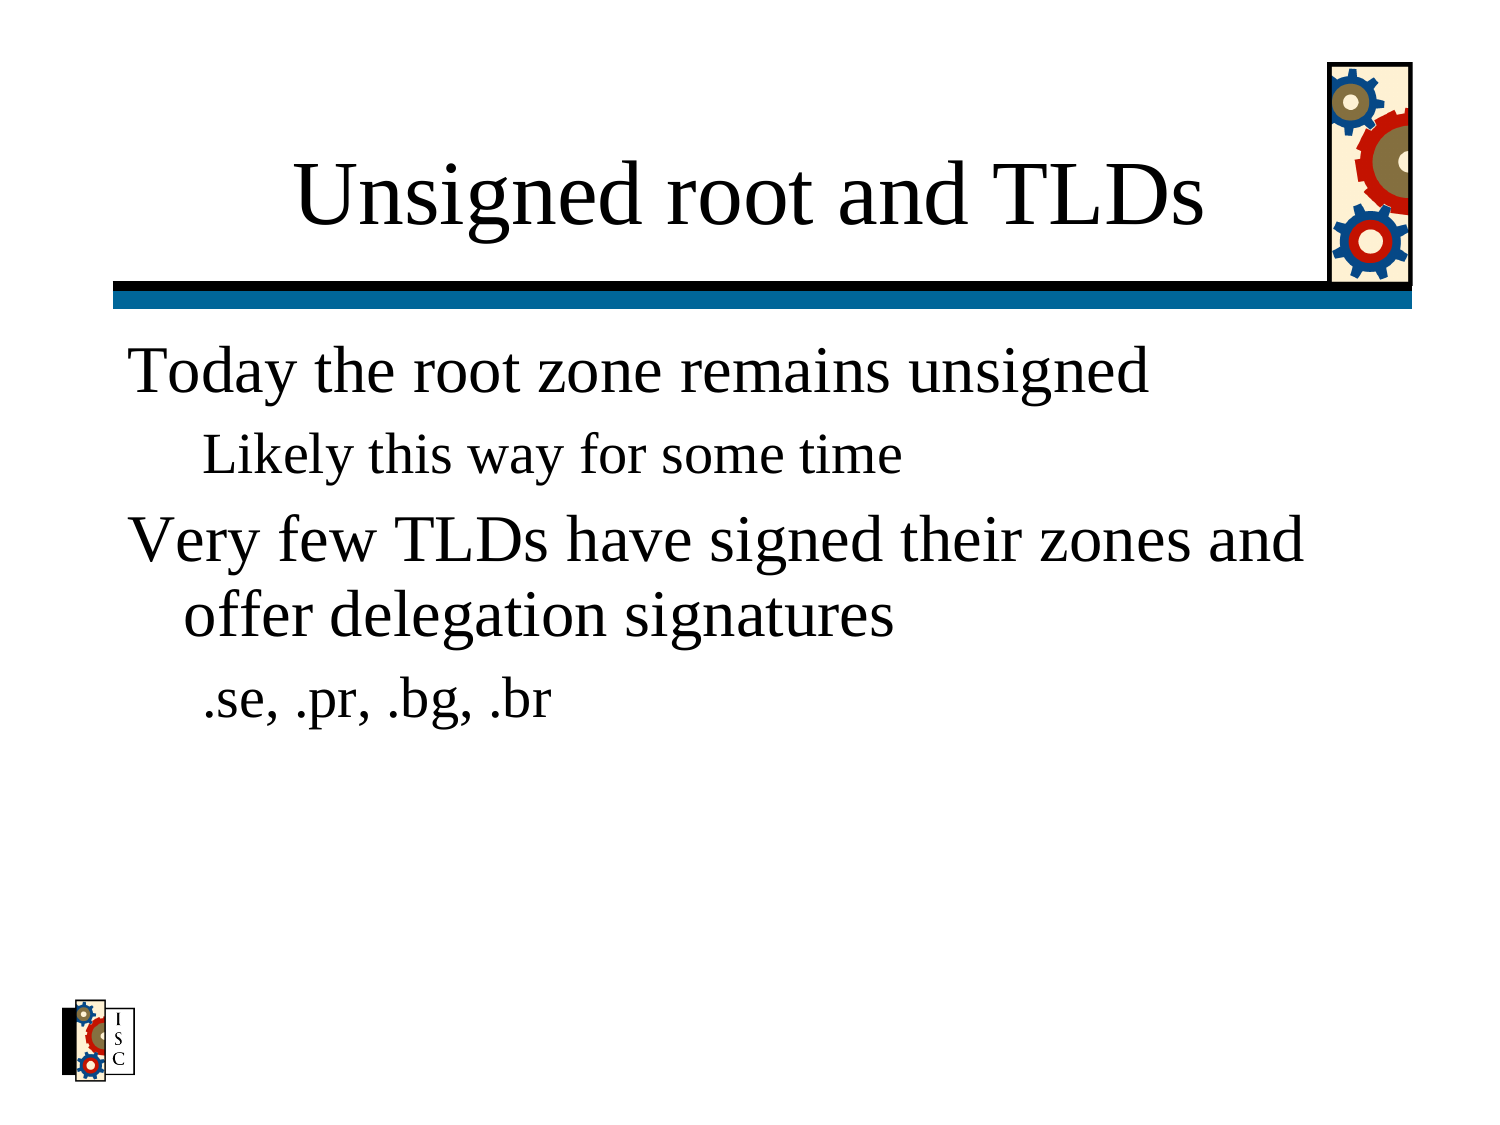

# Unsigned root and TLDs
Today the root zone remains unsigned
Likely this way for some time
Very few TLDs have signed their zones and offer delegation signatures
.se, .pr, .bg, .br